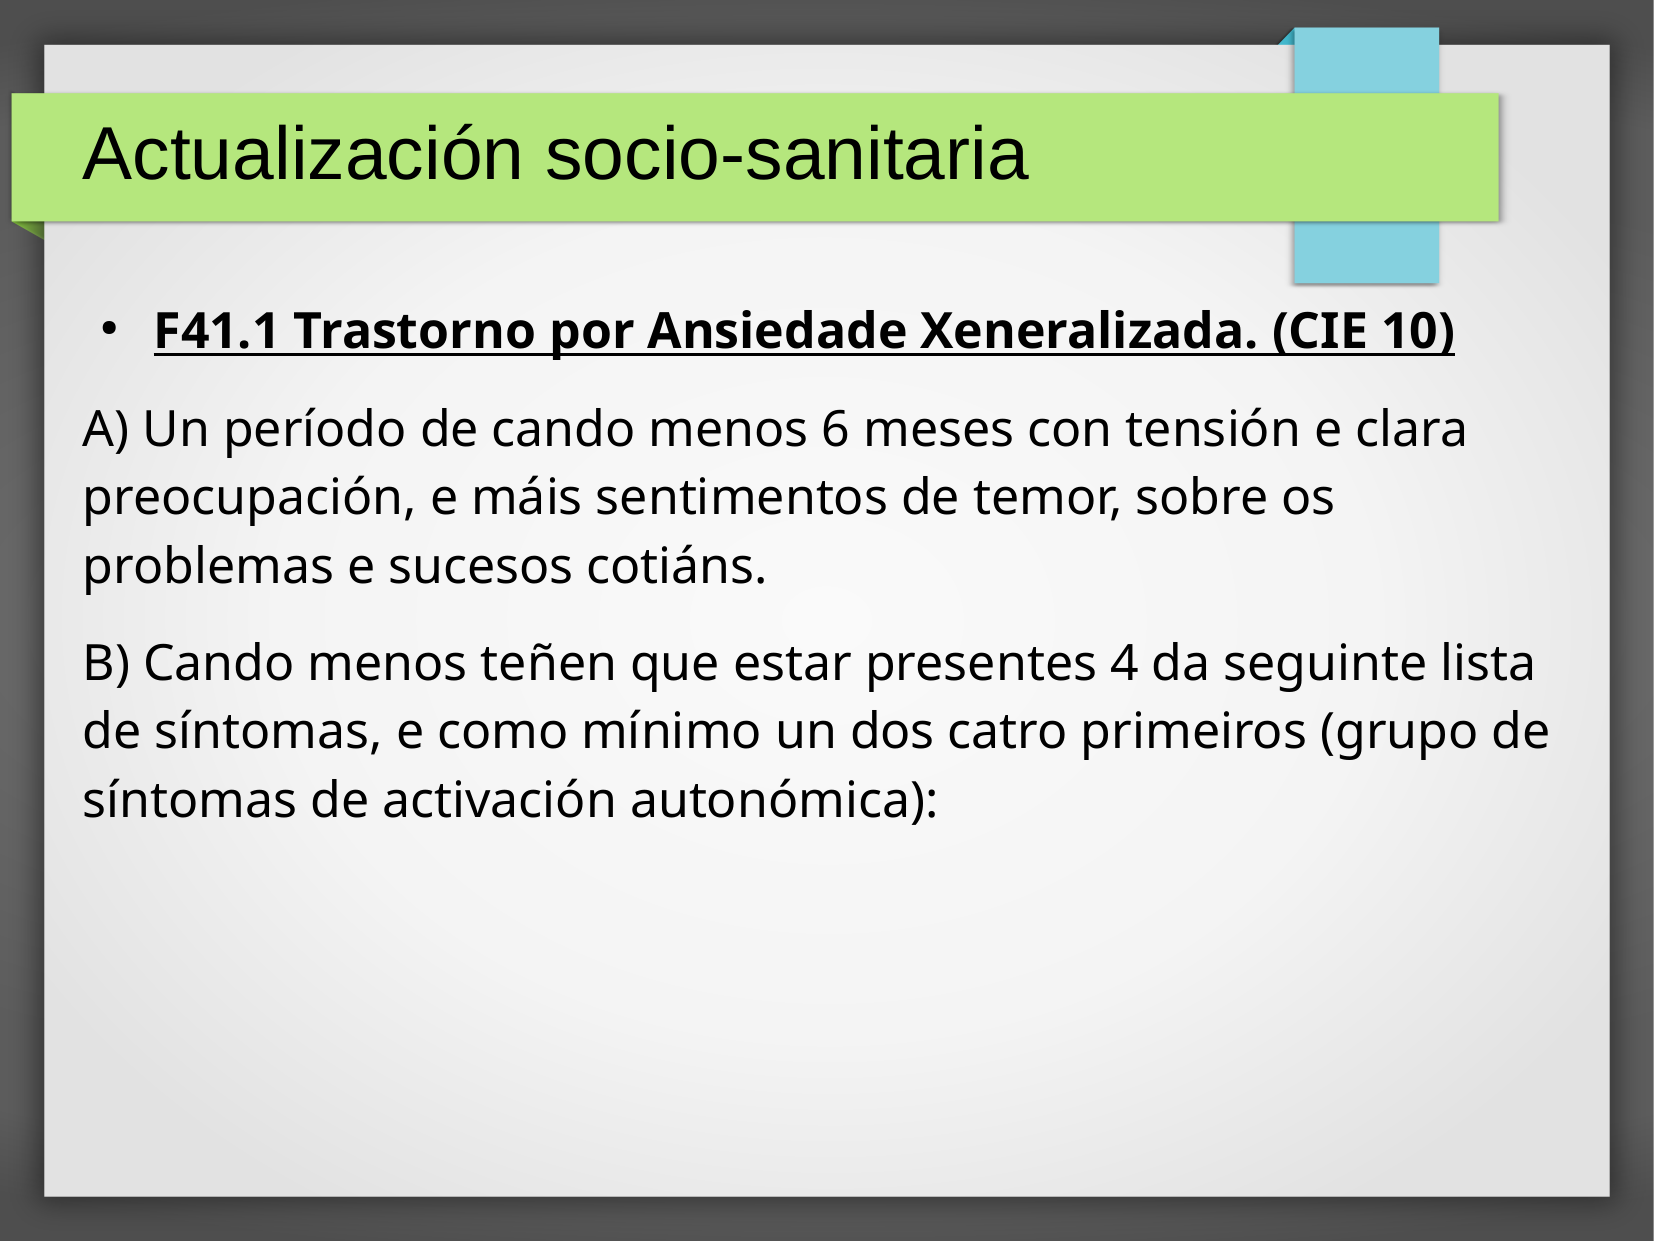

# Actualización socio-sanitaria
F41.1 Trastorno por Ansiedade Xeneralizada. (CIE 10)
A) Un período de cando menos 6 meses con tensión e clara preocupación, e máis sentimentos de temor, sobre os problemas e sucesos cotiáns.
B) Cando menos teñen que estar presentes 4 da seguinte lista de síntomas, e como mínimo un dos catro primeiros (grupo de síntomas de activación autonómica):